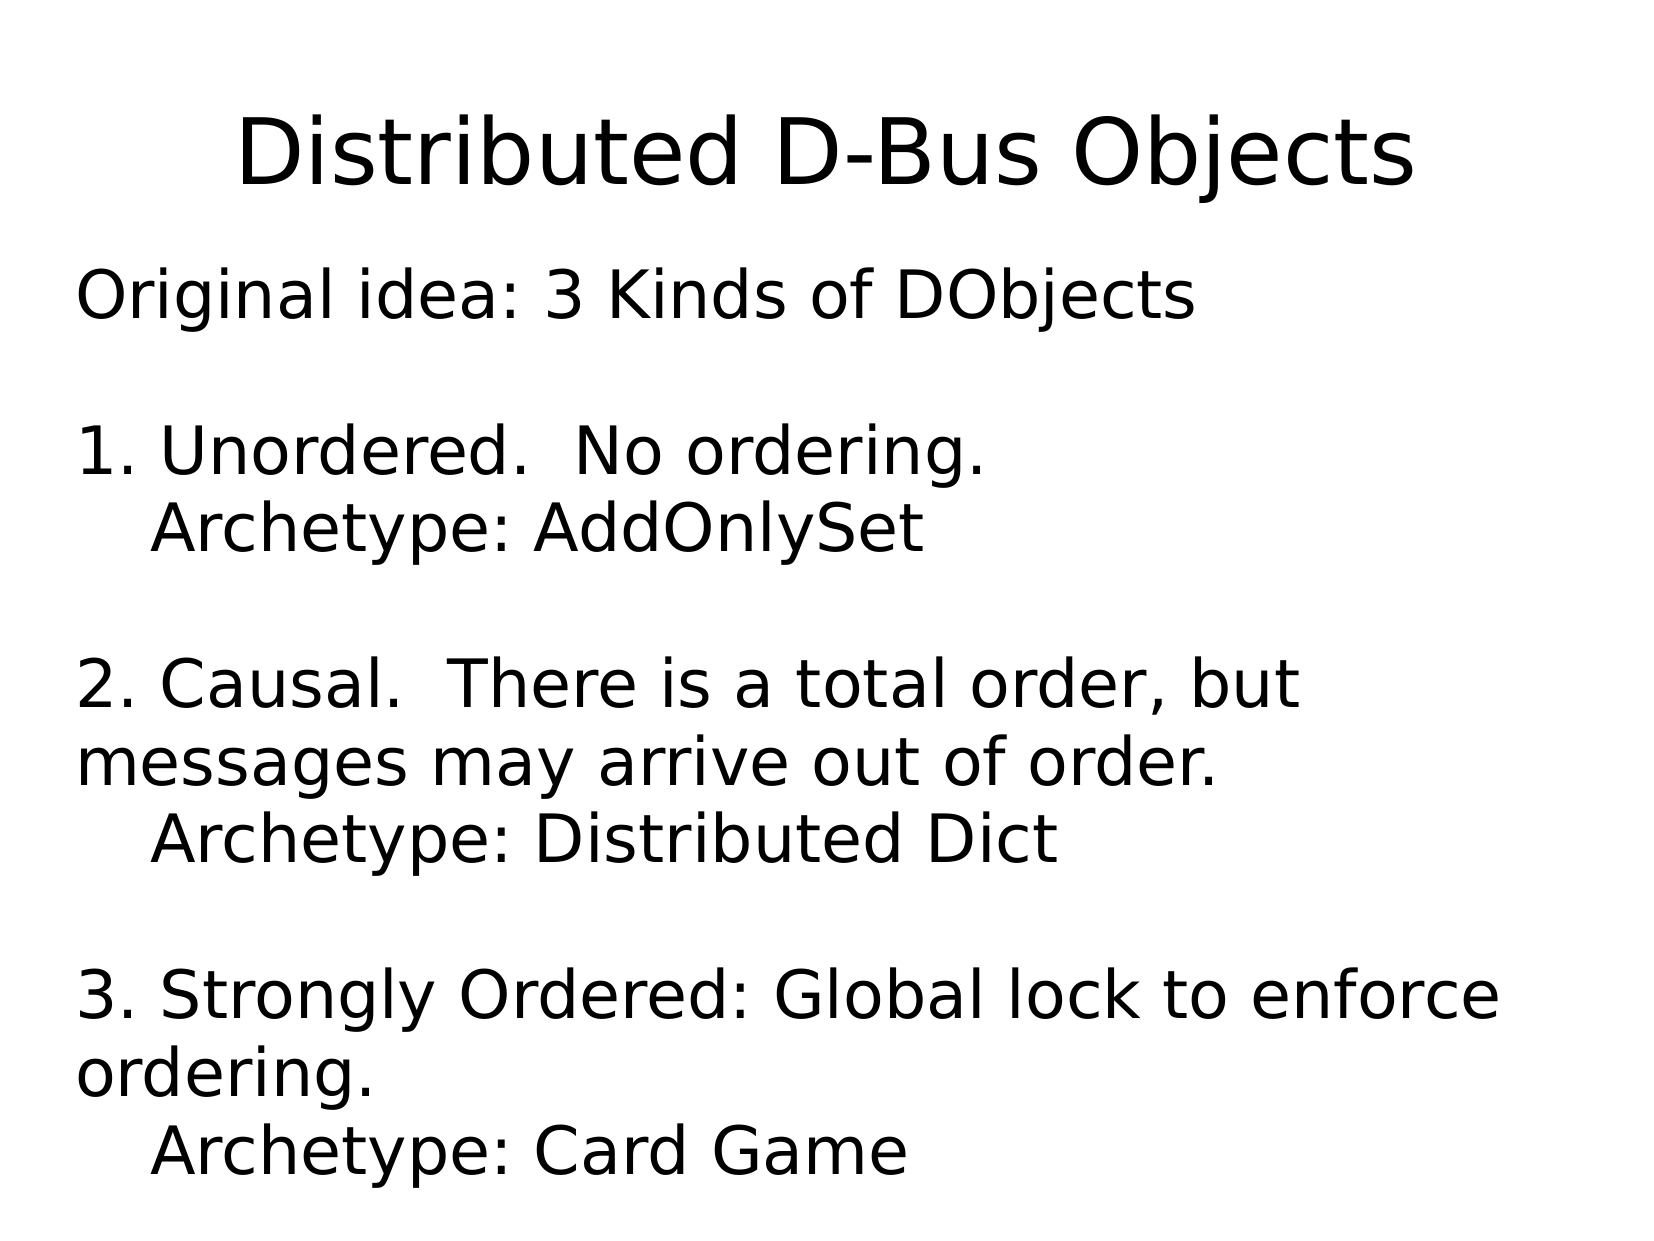

# Distributed D-Bus Objects
Original idea: 3 Kinds of DObjects
1. Unordered. No ordering.
	Archetype: AddOnlySet
2. Causal. There is a total order, but messages may arrive out of order.
	Archetype: Distributed Dict
3. Strongly Ordered: Global lock to enforce ordering.
	Archetype: Card Game